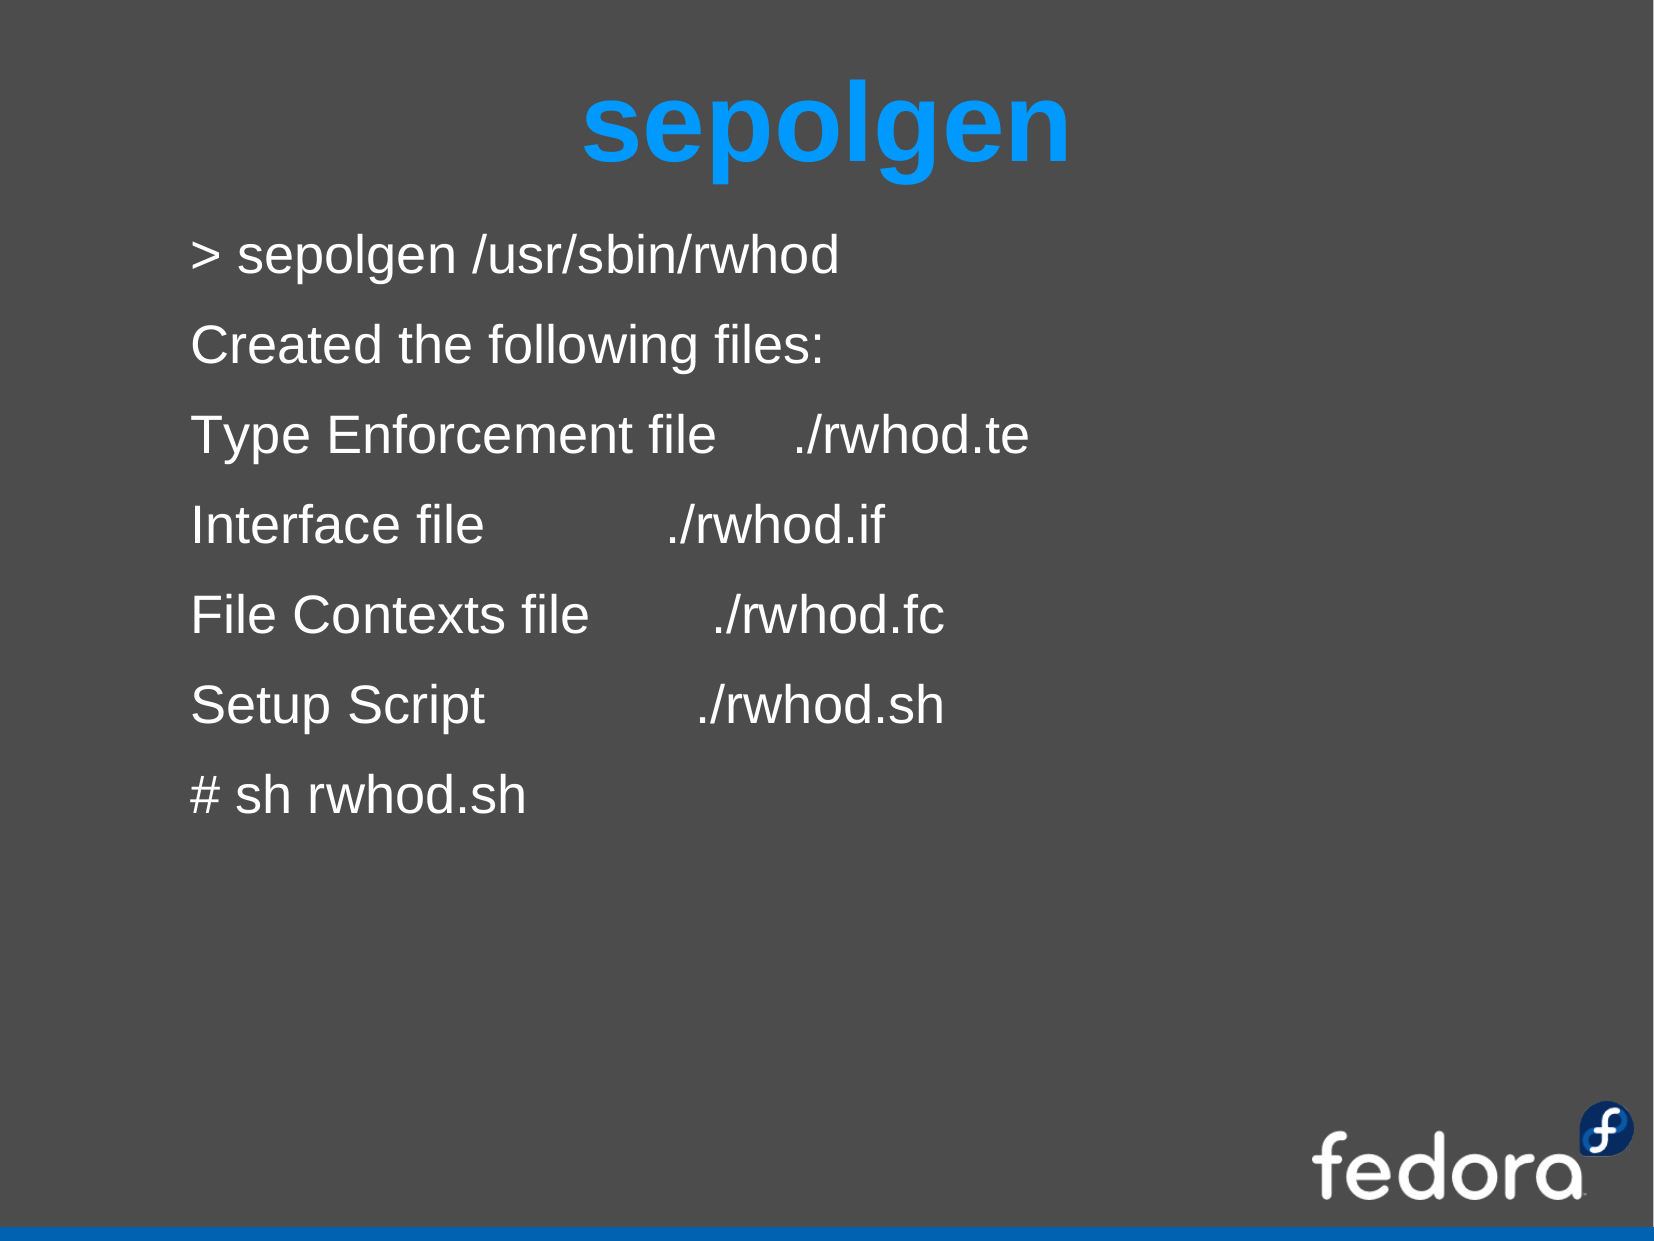

# sepolgen
> sepolgen /usr/sbin/rwhod
Created the following files:
Type Enforcement file ./rwhod.te
Interface file ./rwhod.if
File Contexts file ./rwhod.fc
Setup Script ./rwhod.sh
# sh rwhod.sh